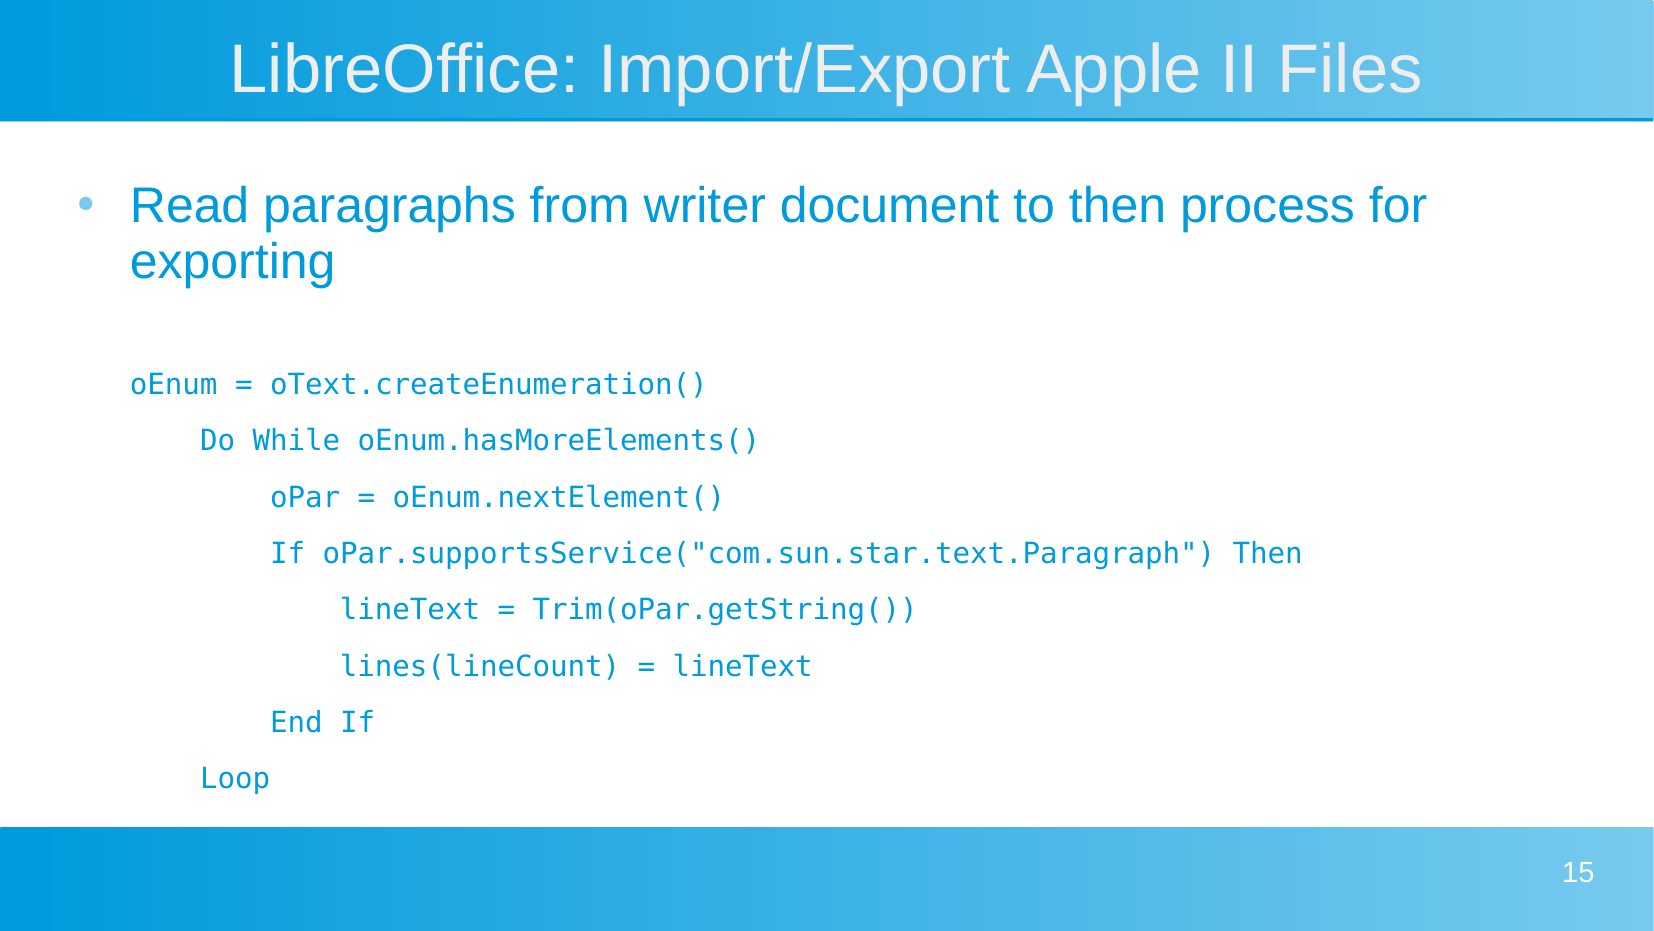

# LibreOffice: Import/Export Apple II Files
Read paragraphs from writer document to then process for exporting
oEnum = oText.createEnumeration()
 Do While oEnum.hasMoreElements()
 oPar = oEnum.nextElement()
 If oPar.supportsService("com.sun.star.text.Paragraph") Then
 lineText = Trim(oPar.getString())
 lines(lineCount) = lineText
 End If
 Loop
15